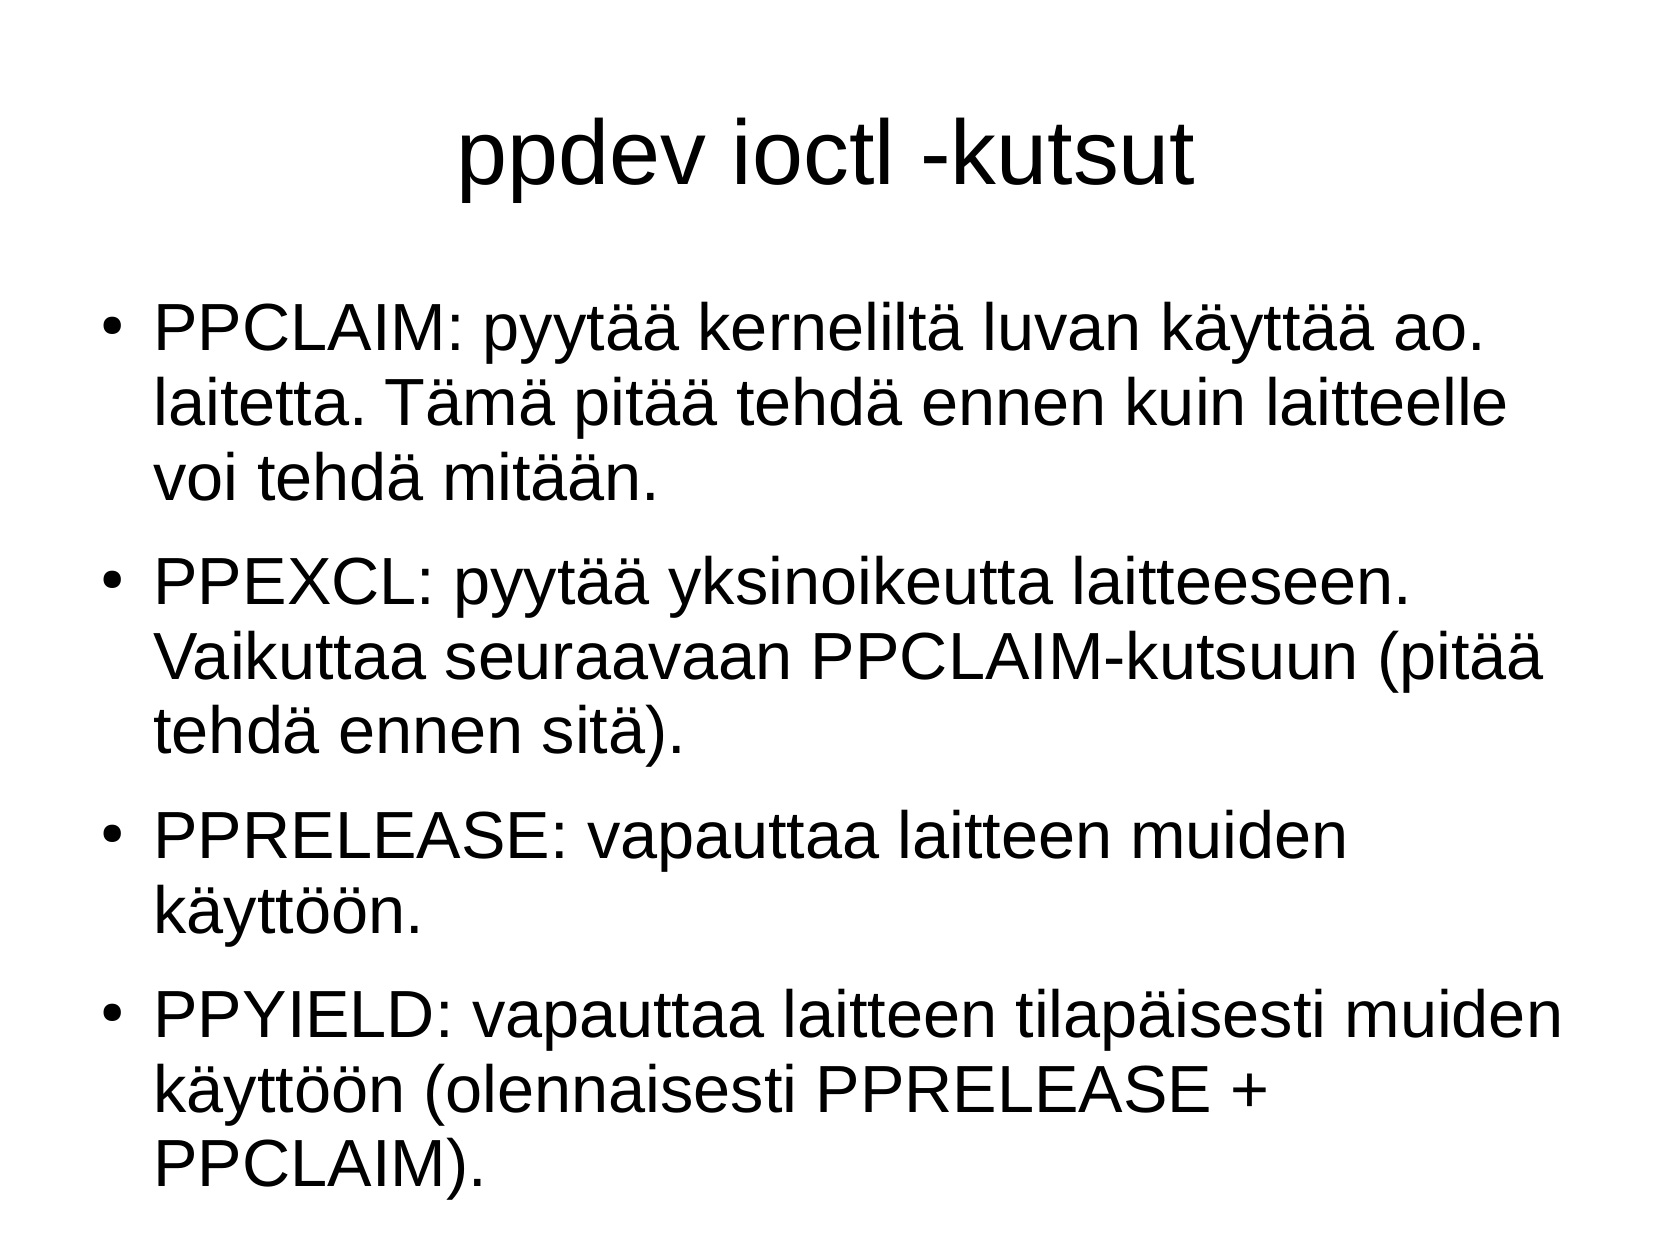

# ppdev ioctl -kutsut
PPCLAIM: pyytää kerneliltä luvan käyttää ao. laitetta. Tämä pitää tehdä ennen kuin laitteelle voi tehdä mitään.
PPEXCL: pyytää yksinoikeutta laitteeseen. Vaikuttaa seuraavaan PPCLAIM-kutsuun (pitää tehdä ennen sitä).
PPRELEASE: vapauttaa laitteen muiden käyttöön.
PPYIELD: vapauttaa laitteen tilapäisesti muiden käyttöön (olennaisesti PPRELEASE + PPCLAIM).